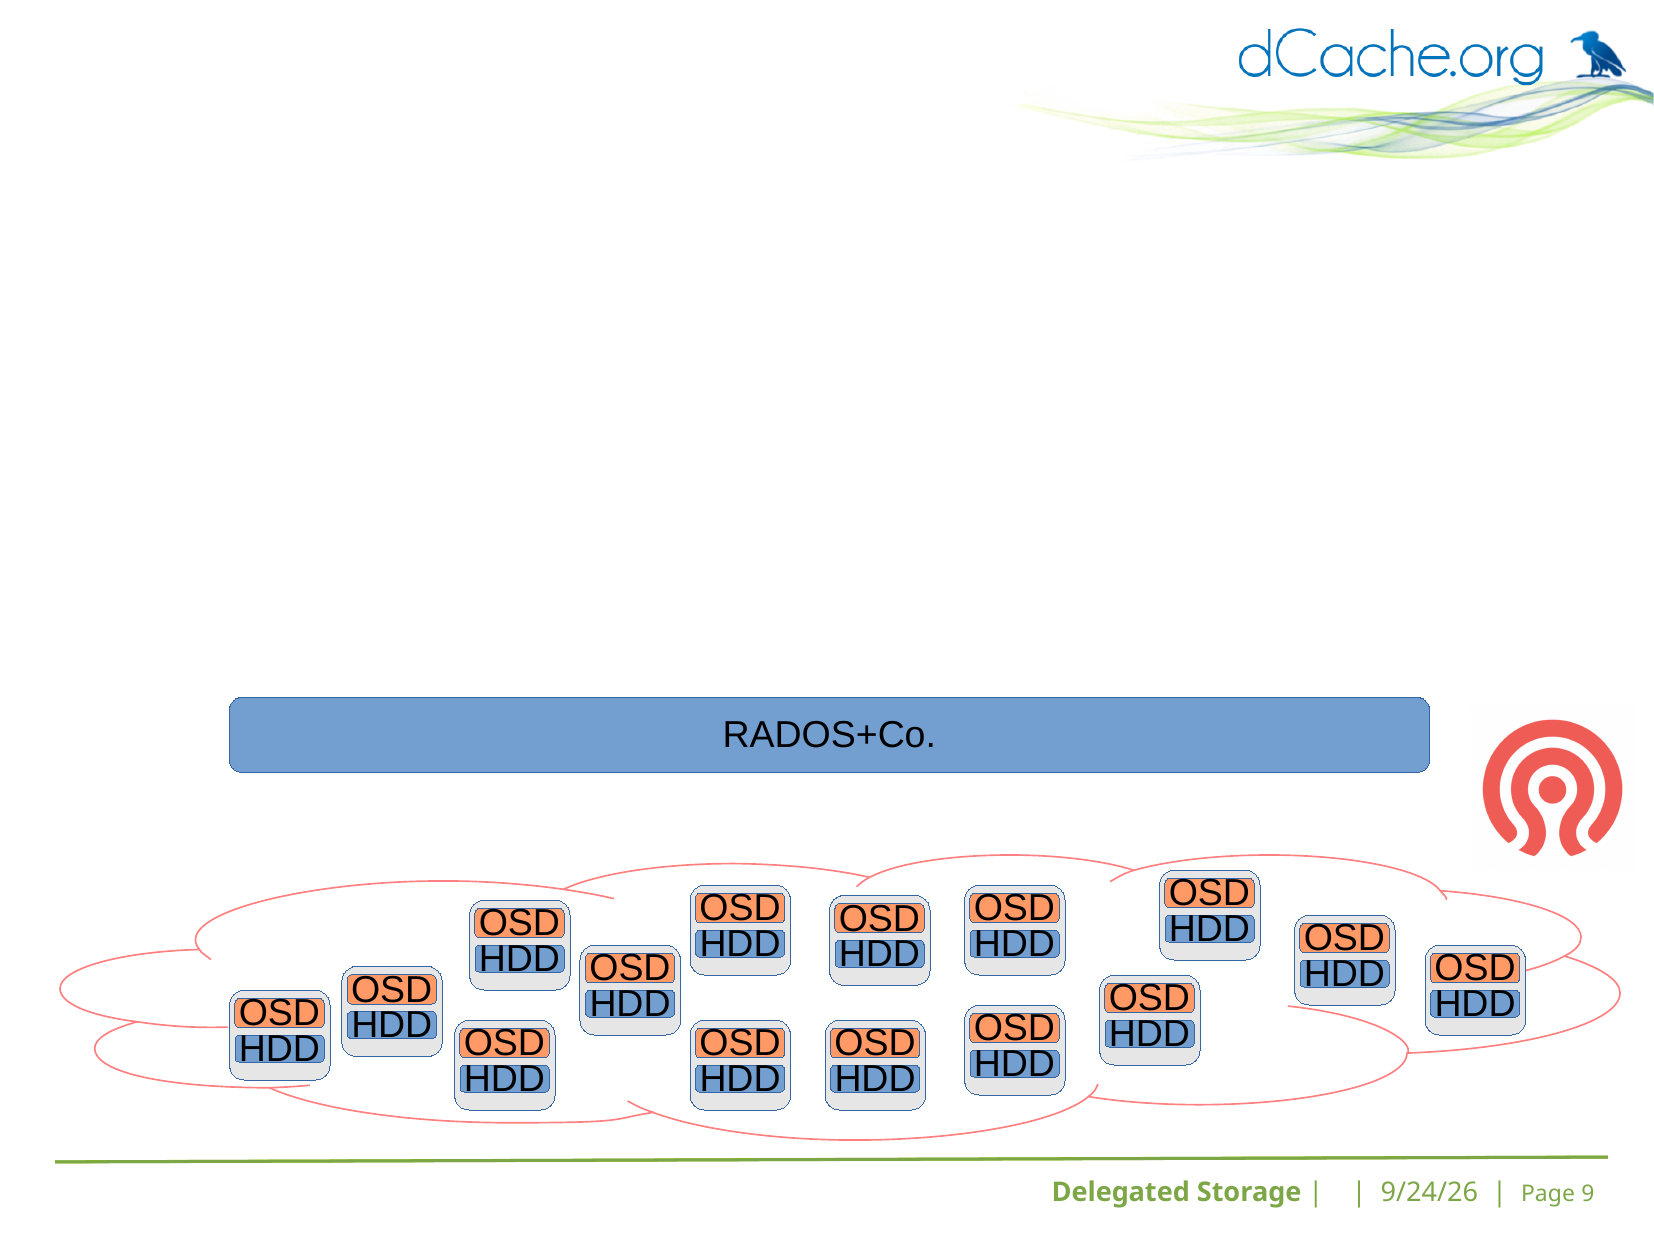

#
RADOS+Co.
OSD
HDD
OSD
HDD
OSD
HDD
OSD
HDD
OSD
HDD
OSD
HDD
OSD
HDD
OSD
HDD
OSD
HDD
OSD
HDD
OSD
HDD
OSD
HDD
OSD
HDD
OSD
HDD
OSD
HDD
9